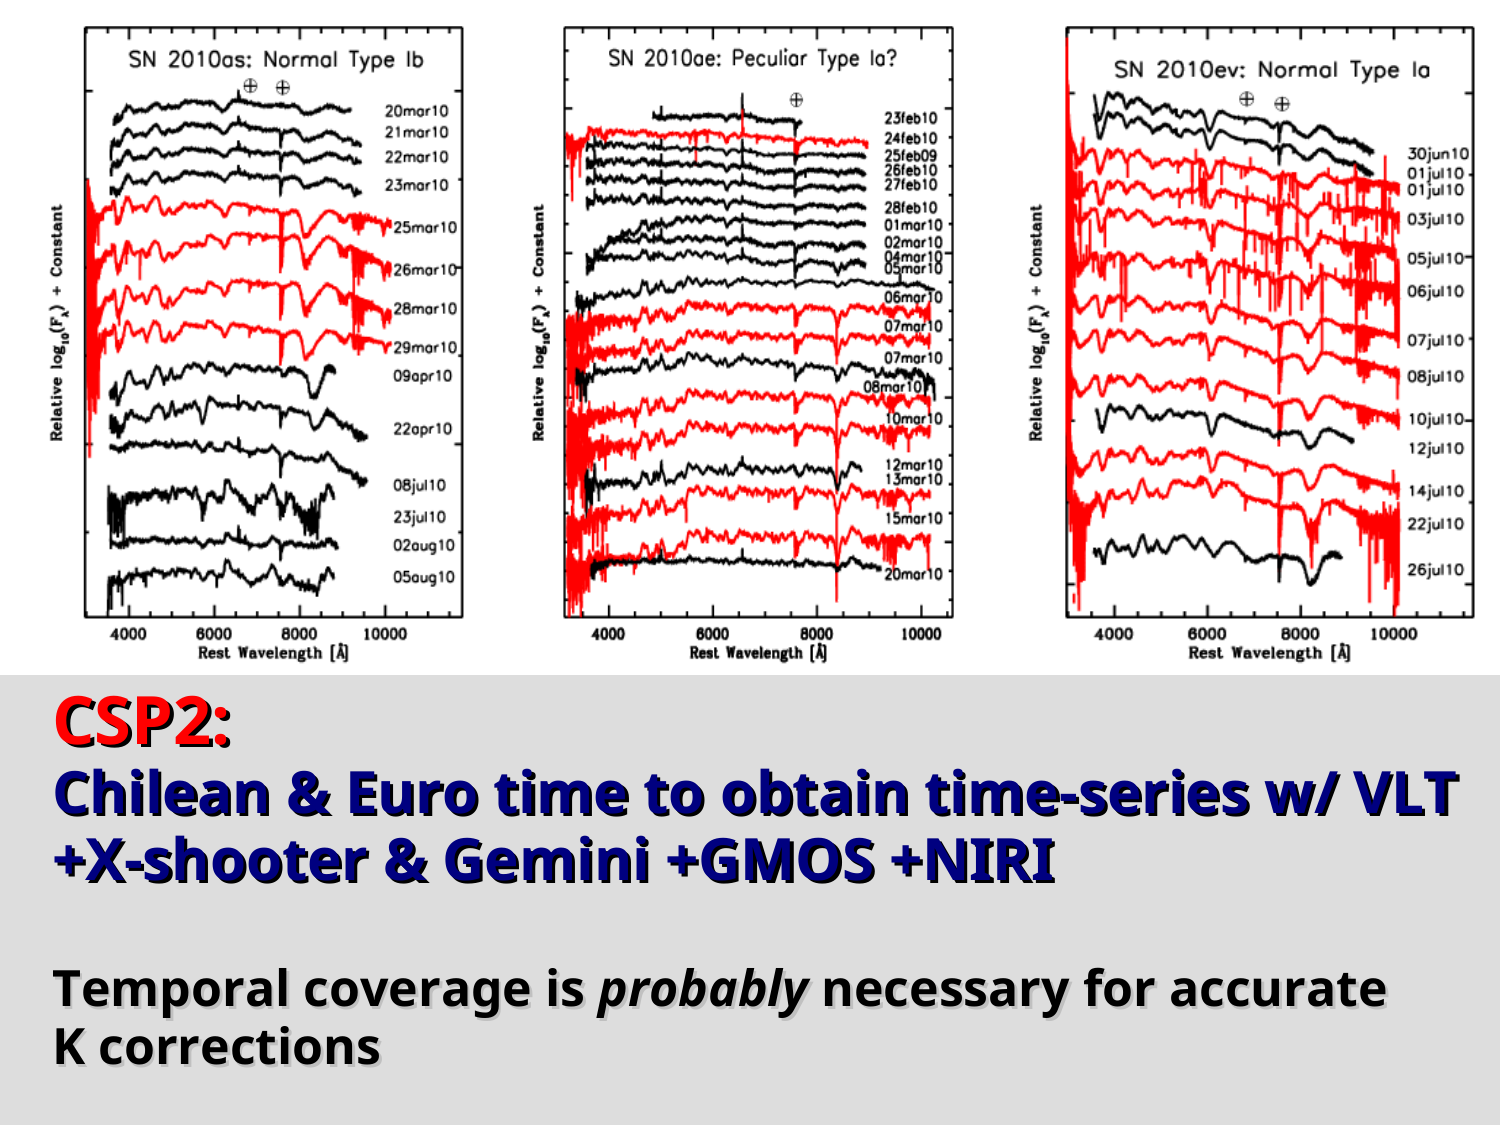

# CSP2: Chilean & Euro time to obtain time-series w/ VLT +X-shooter & Gemini +GMOS +NIRI Temporal coverage is probably necessary for accurate K corrections